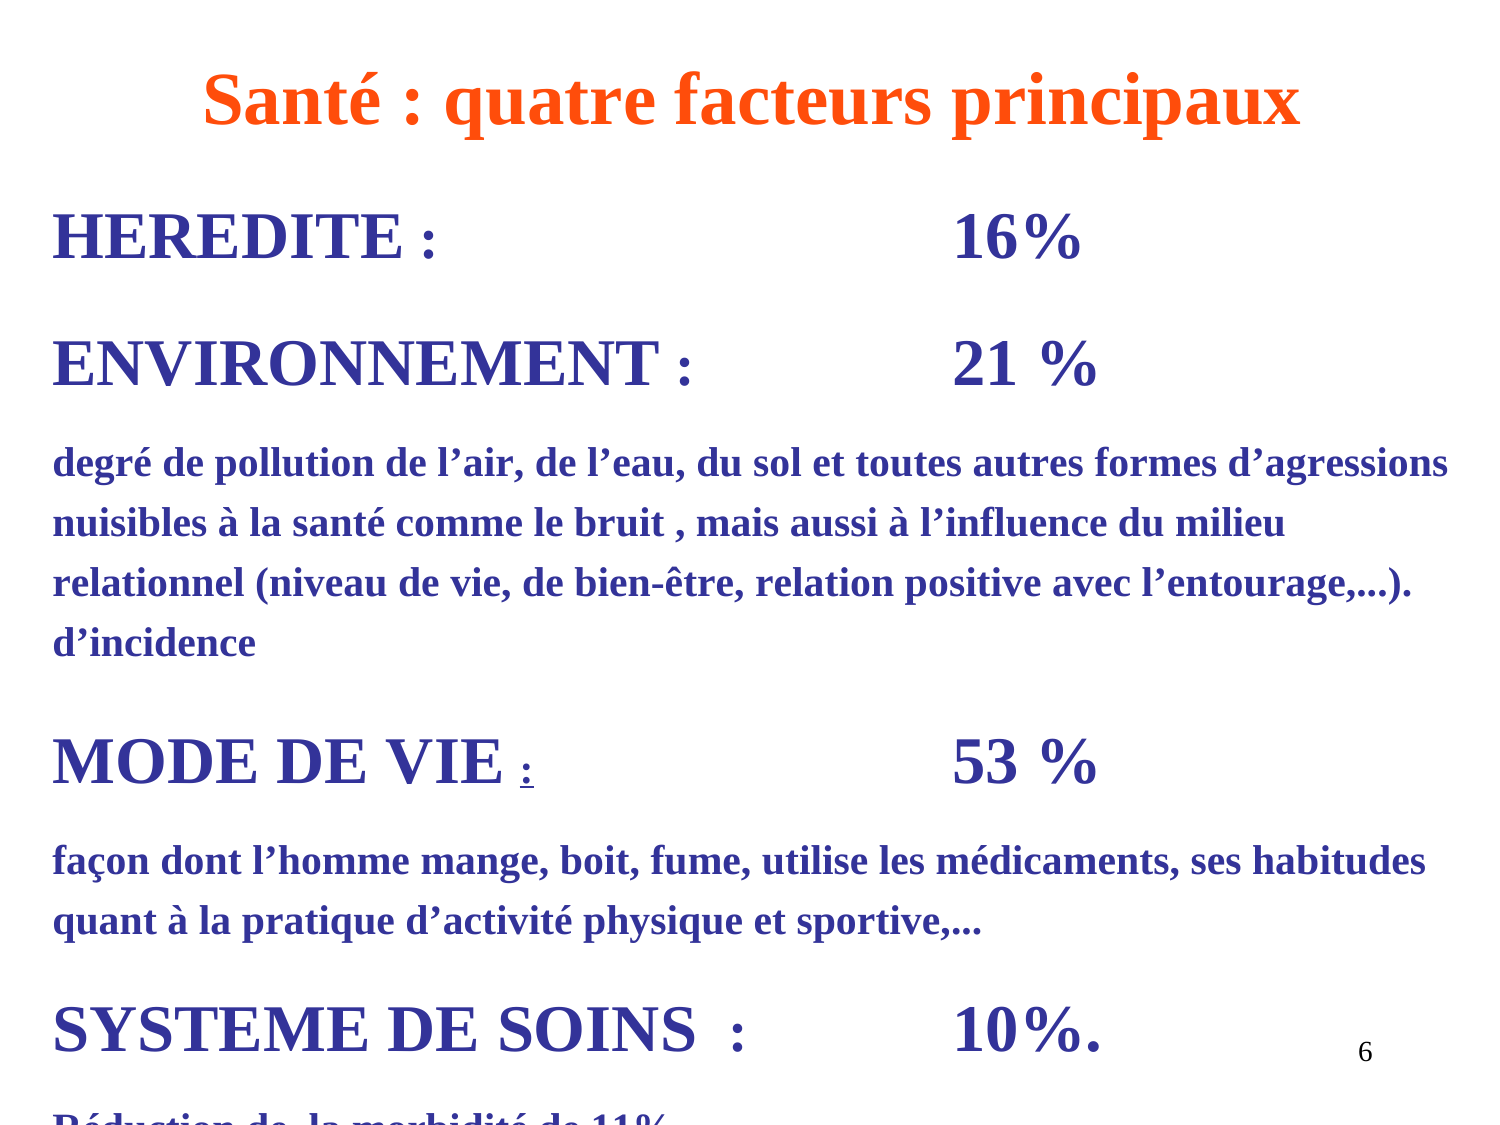

Santé : quatre facteurs principaux
HEREDITE : 				16%
ENVIRONNEMENT : 		21 %
degré de pollution de l’air, de l’eau, du sol et toutes autres formes d’agressions nuisibles à la santé comme le bruit , mais aussi à l’influence du milieu relationnel (niveau de vie, de bien-être, relation positive avec l’entourage,...). d’incidence
MODE DE VIE : 			53 %
façon dont l’homme mange, boit, fume, utilise les médicaments, ses habitudes quant à la pratique d’activité physique et sportive,...
SYSTEME DE SOINS  : 		10%.
Réduction de la morbidité de 11%